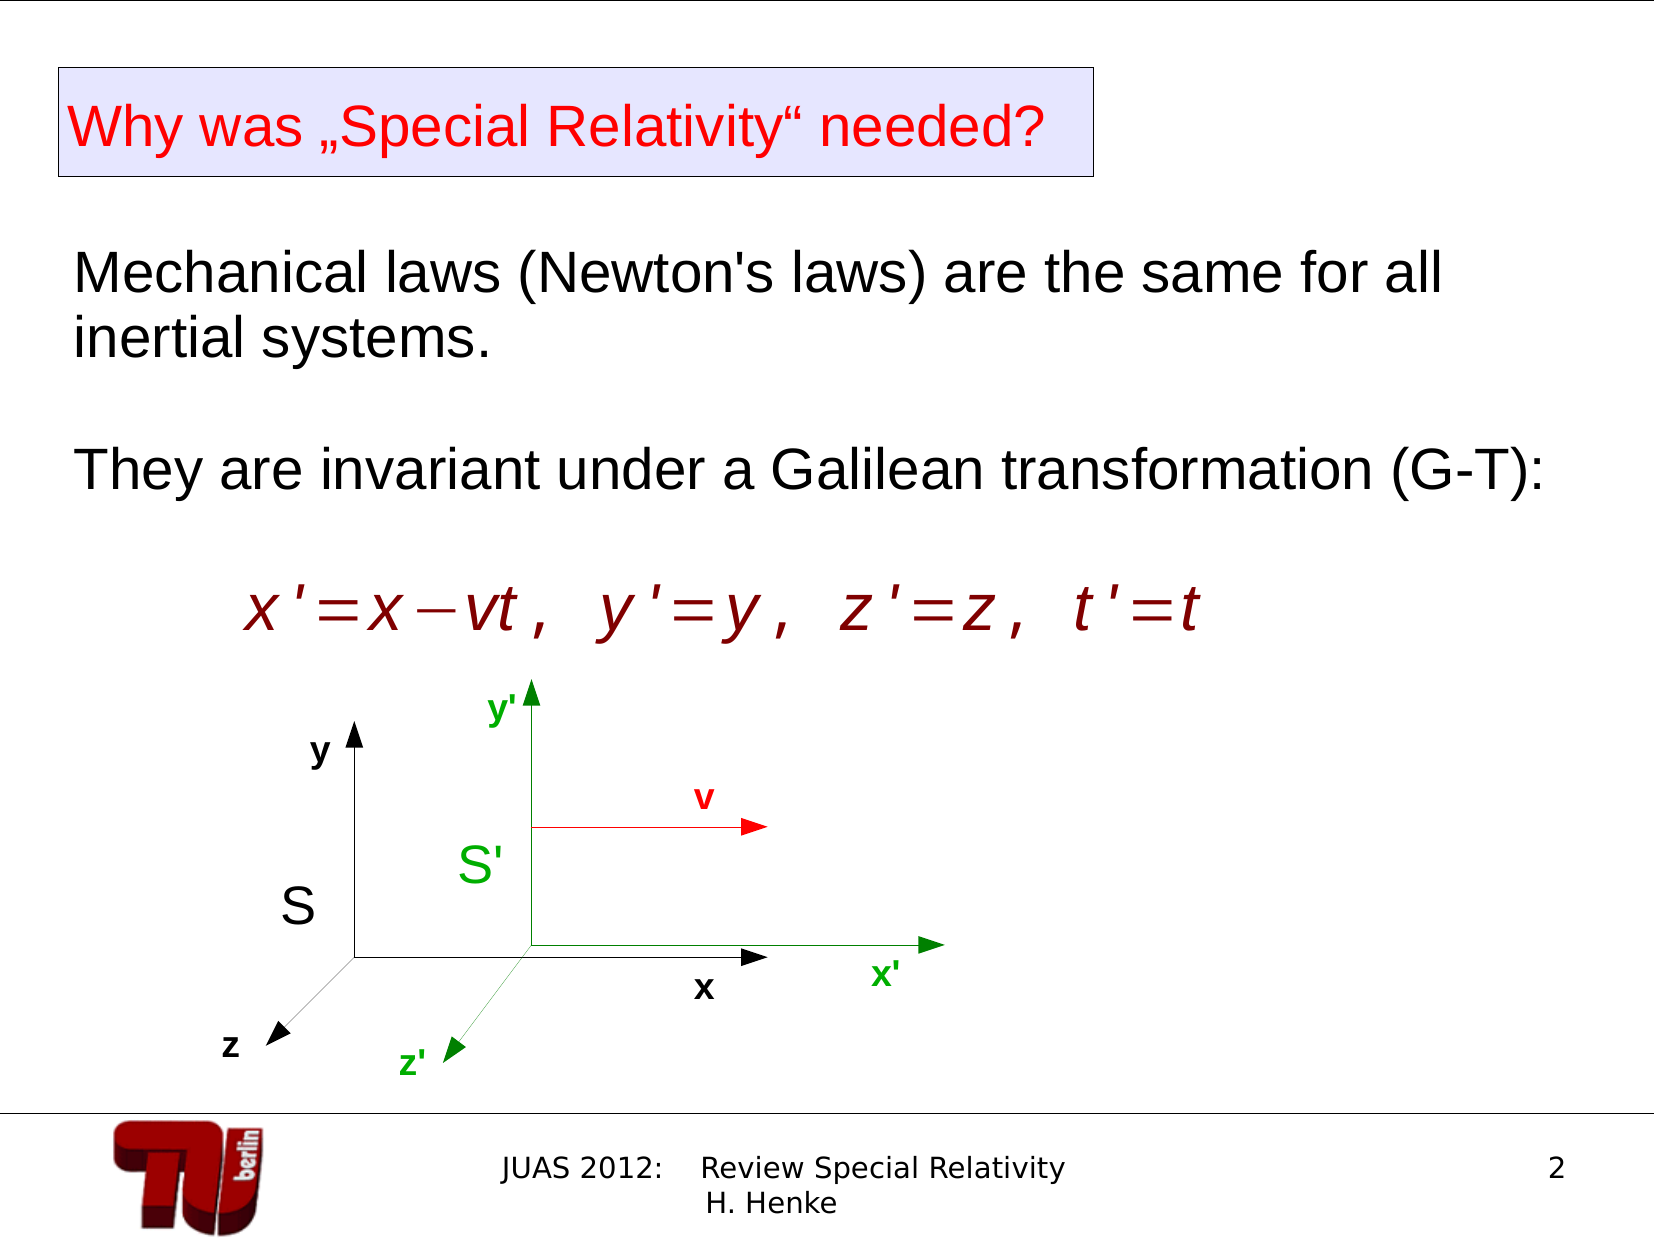

Why was „Special Relativity“ needed?
Mechanical laws (Newton's laws) are the same for all inertial systems.
They are invariant under a Galilean transformation (G-T):
y'
y
v
S'
S
x'
x
z
z'
2